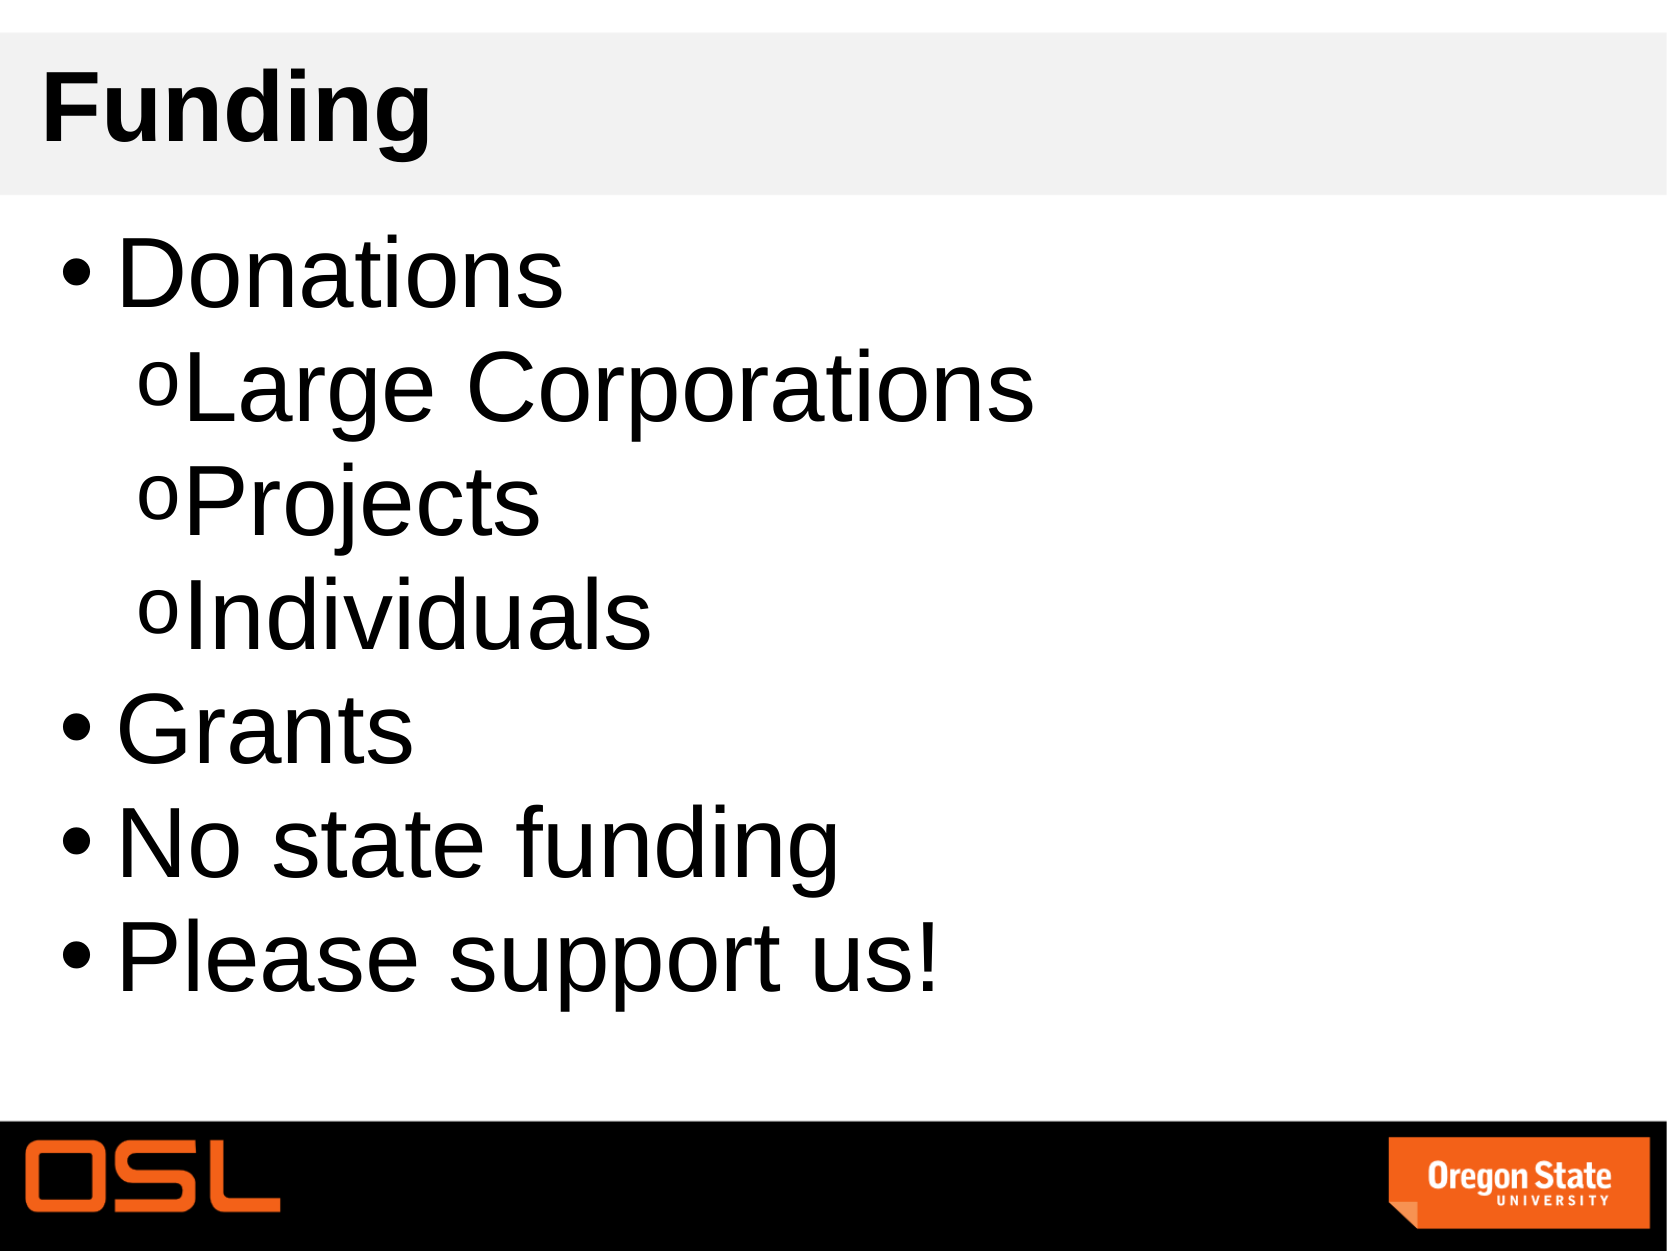

# Funding
Donations
Large Corporations
Projects
Individuals
Grants
No state funding
Please support us!